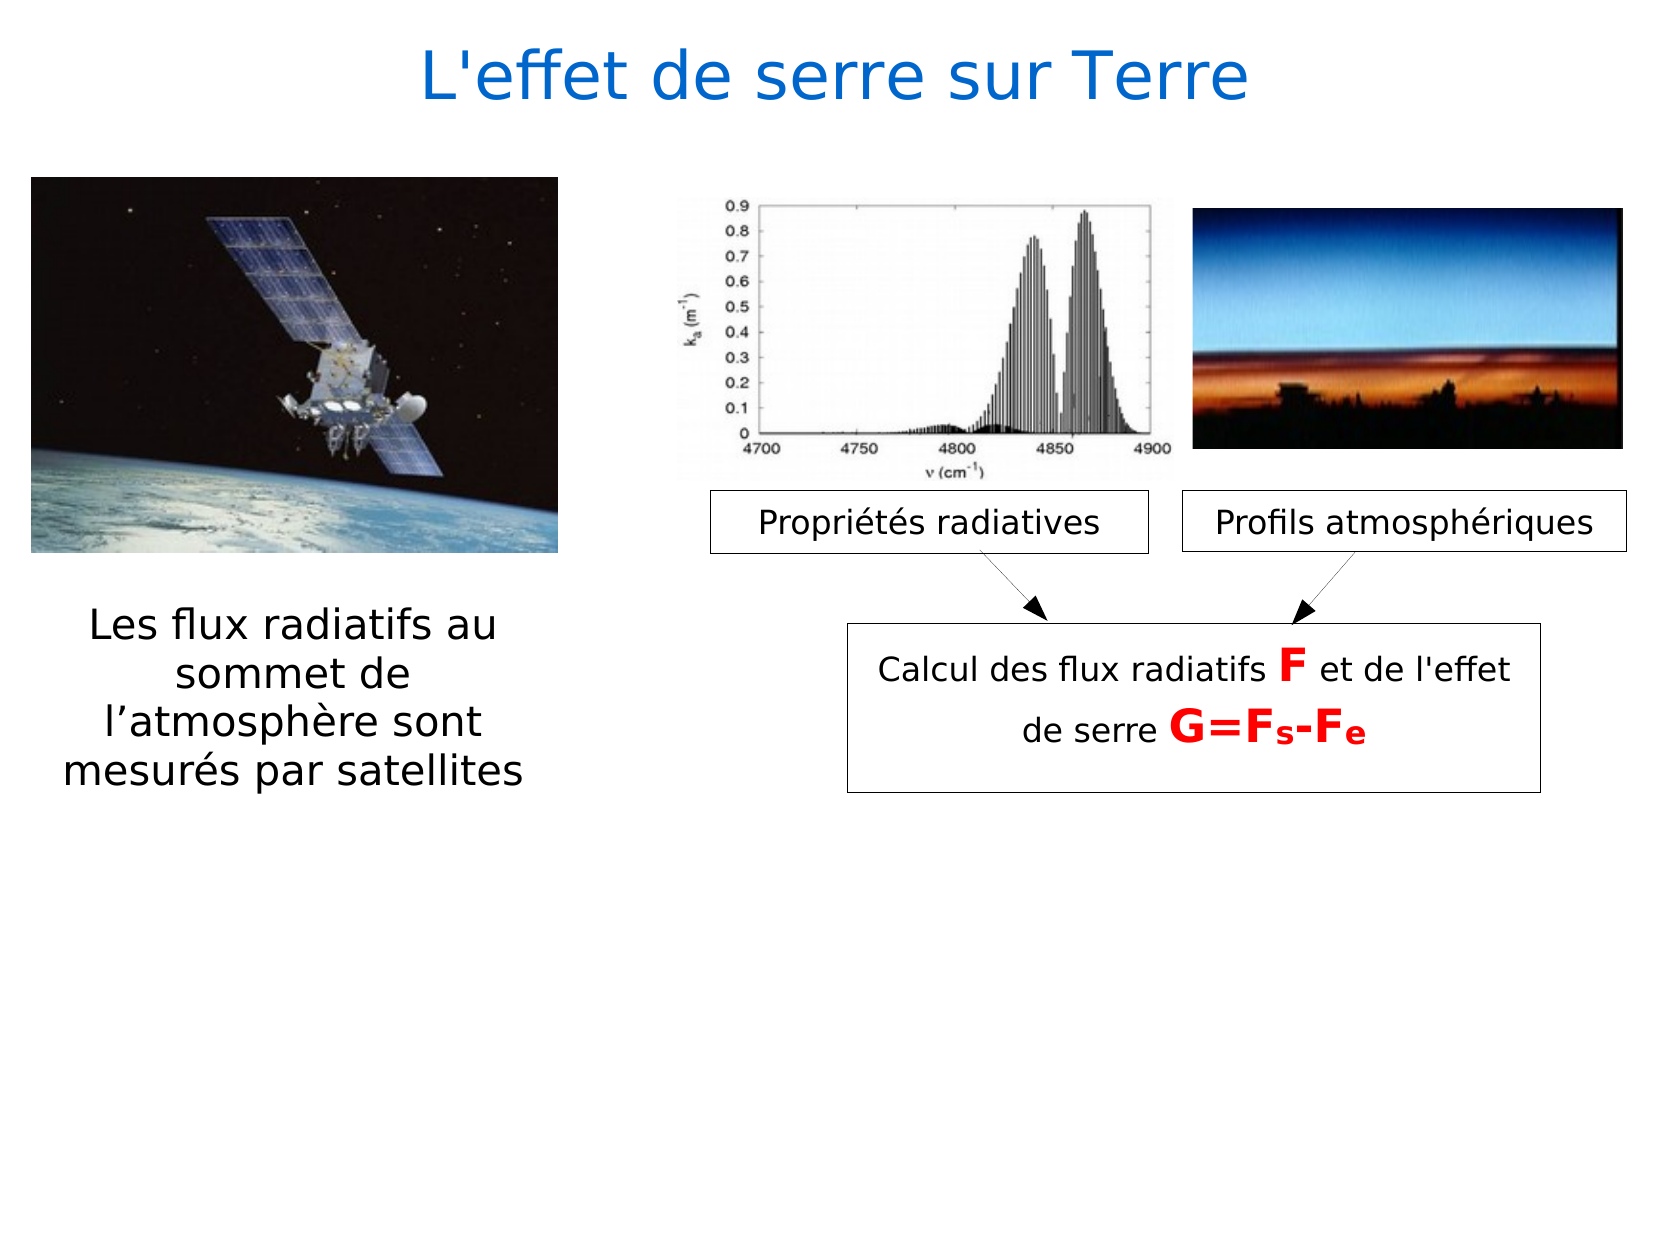

L'effet de serre sur Terre
Profils atmosphériques
Propriétés radiatives
Les flux radiatifs au sommet de l’atmosphère sont mesurés par satellites
Calcul des flux radiatifs F et de l'effet de serre G=Fs-Fe